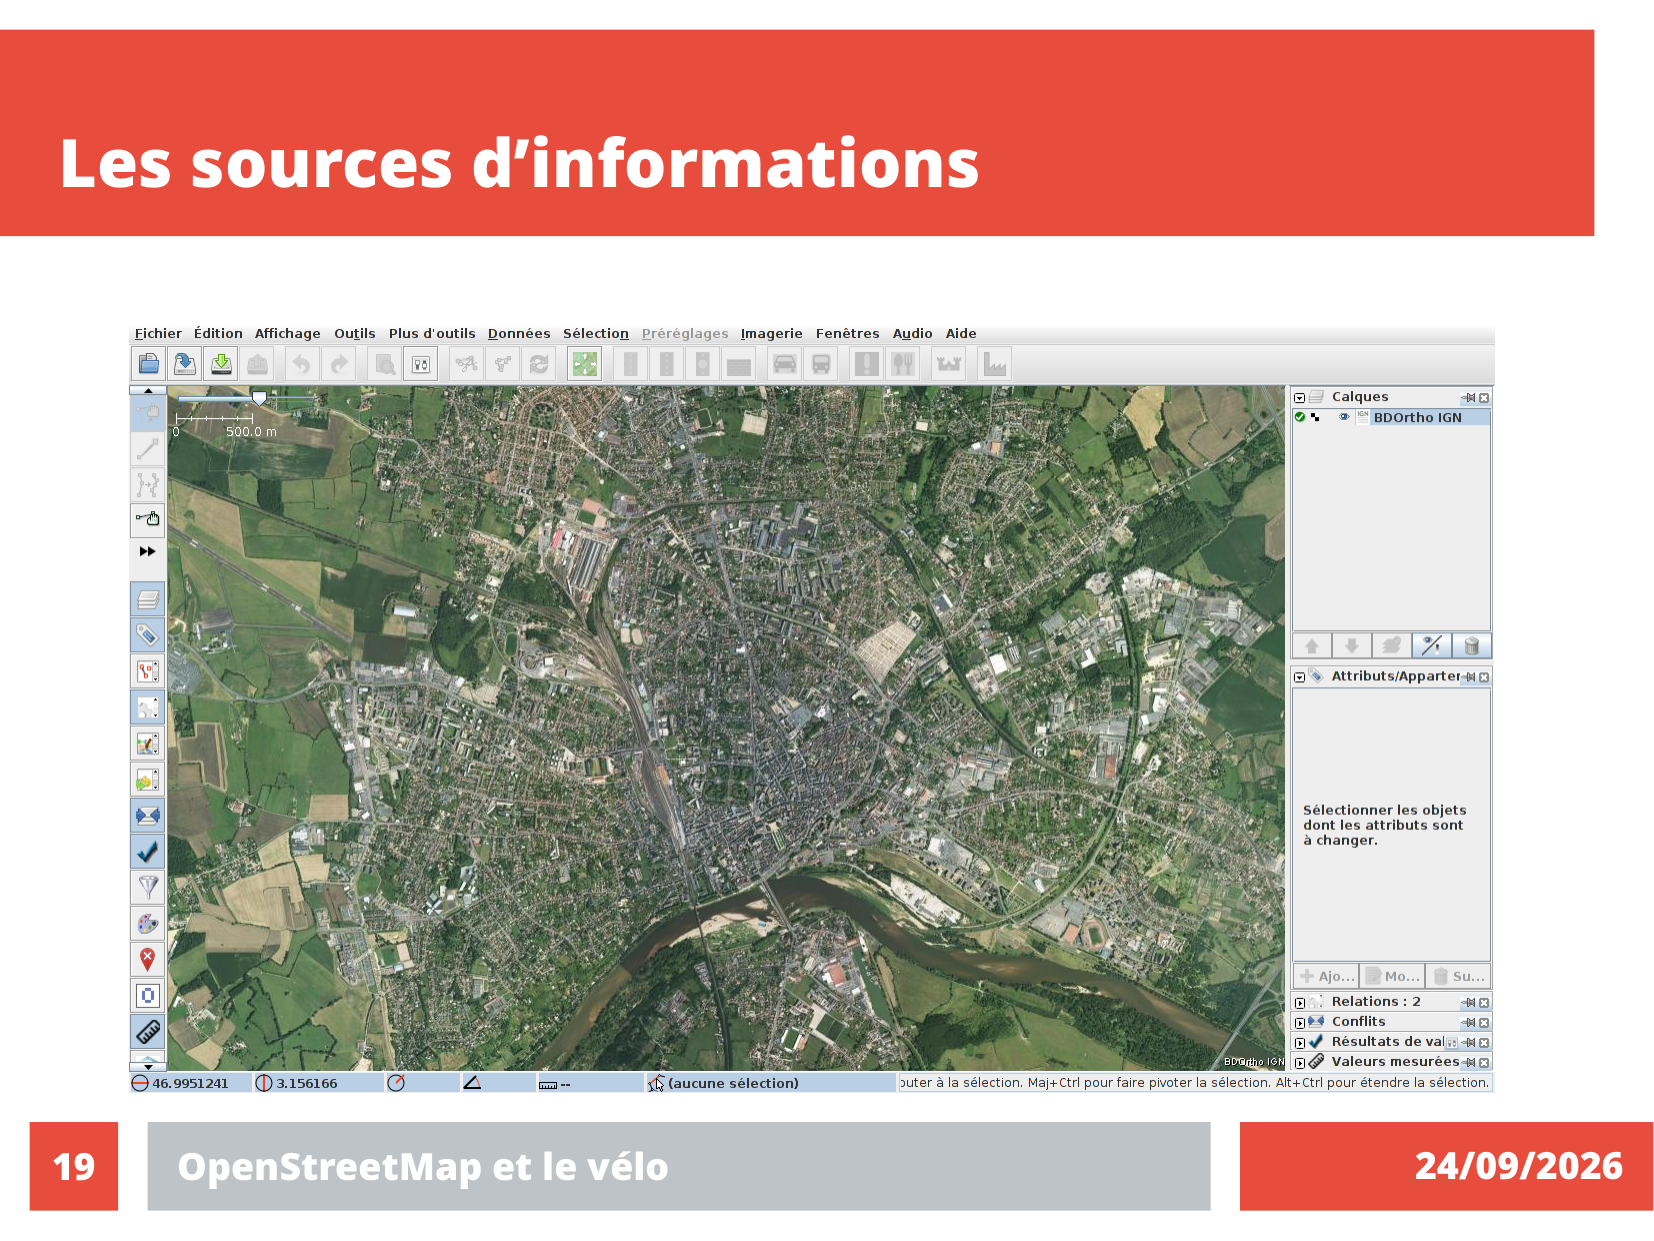

# Les sources d’informations
19
OpenStreetMap et le vélo